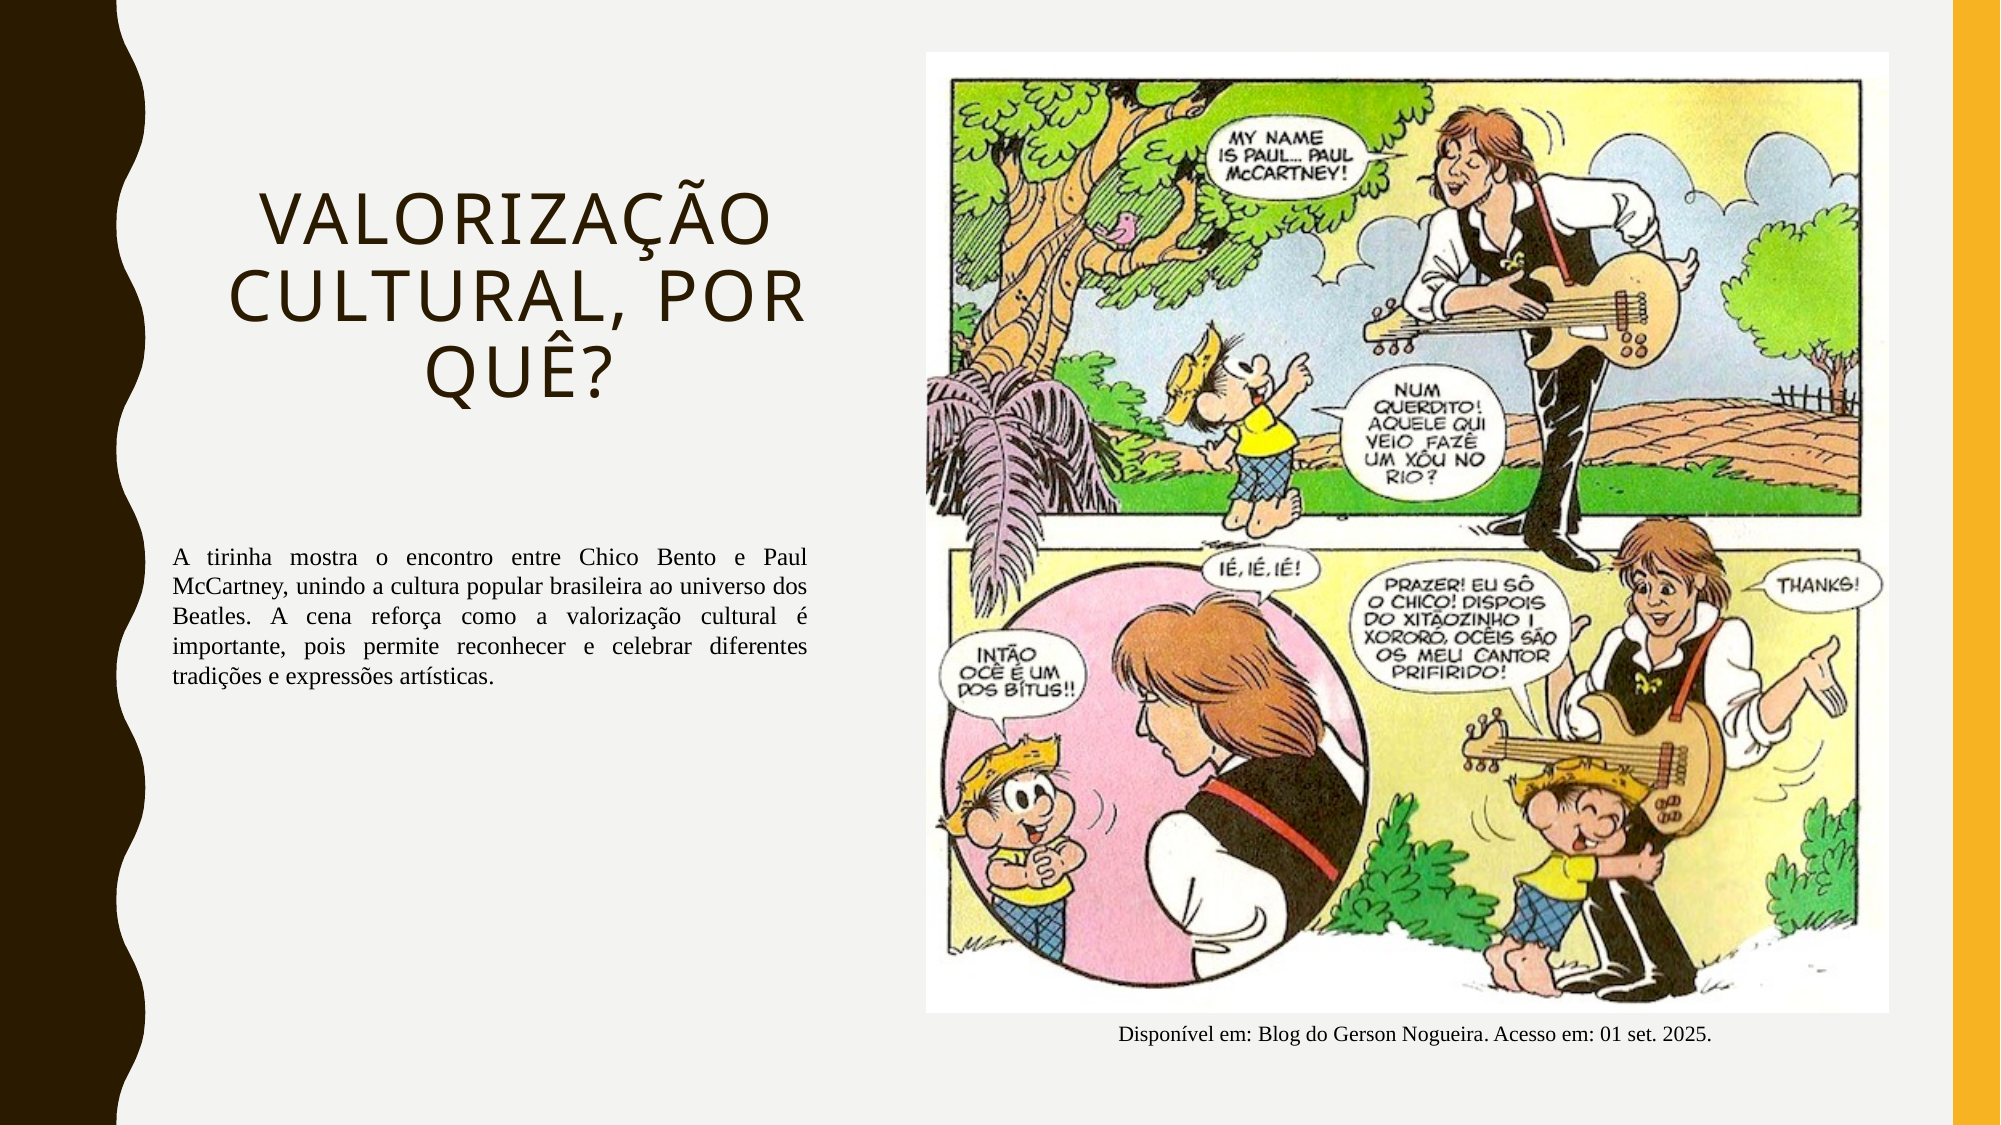

# VALORIZAÇÃO CULTURAL, POR QUÊ?
A tirinha mostra o encontro entre Chico Bento e Paul McCartney, unindo a cultura popular brasileira ao universo dos Beatles. A cena reforça como a valorização cultural é importante, pois permite reconhecer e celebrar diferentes tradições e expressões artísticas.
Disponível em: Blog do Gerson Nogueira. Acesso em: 01 set. 2025.